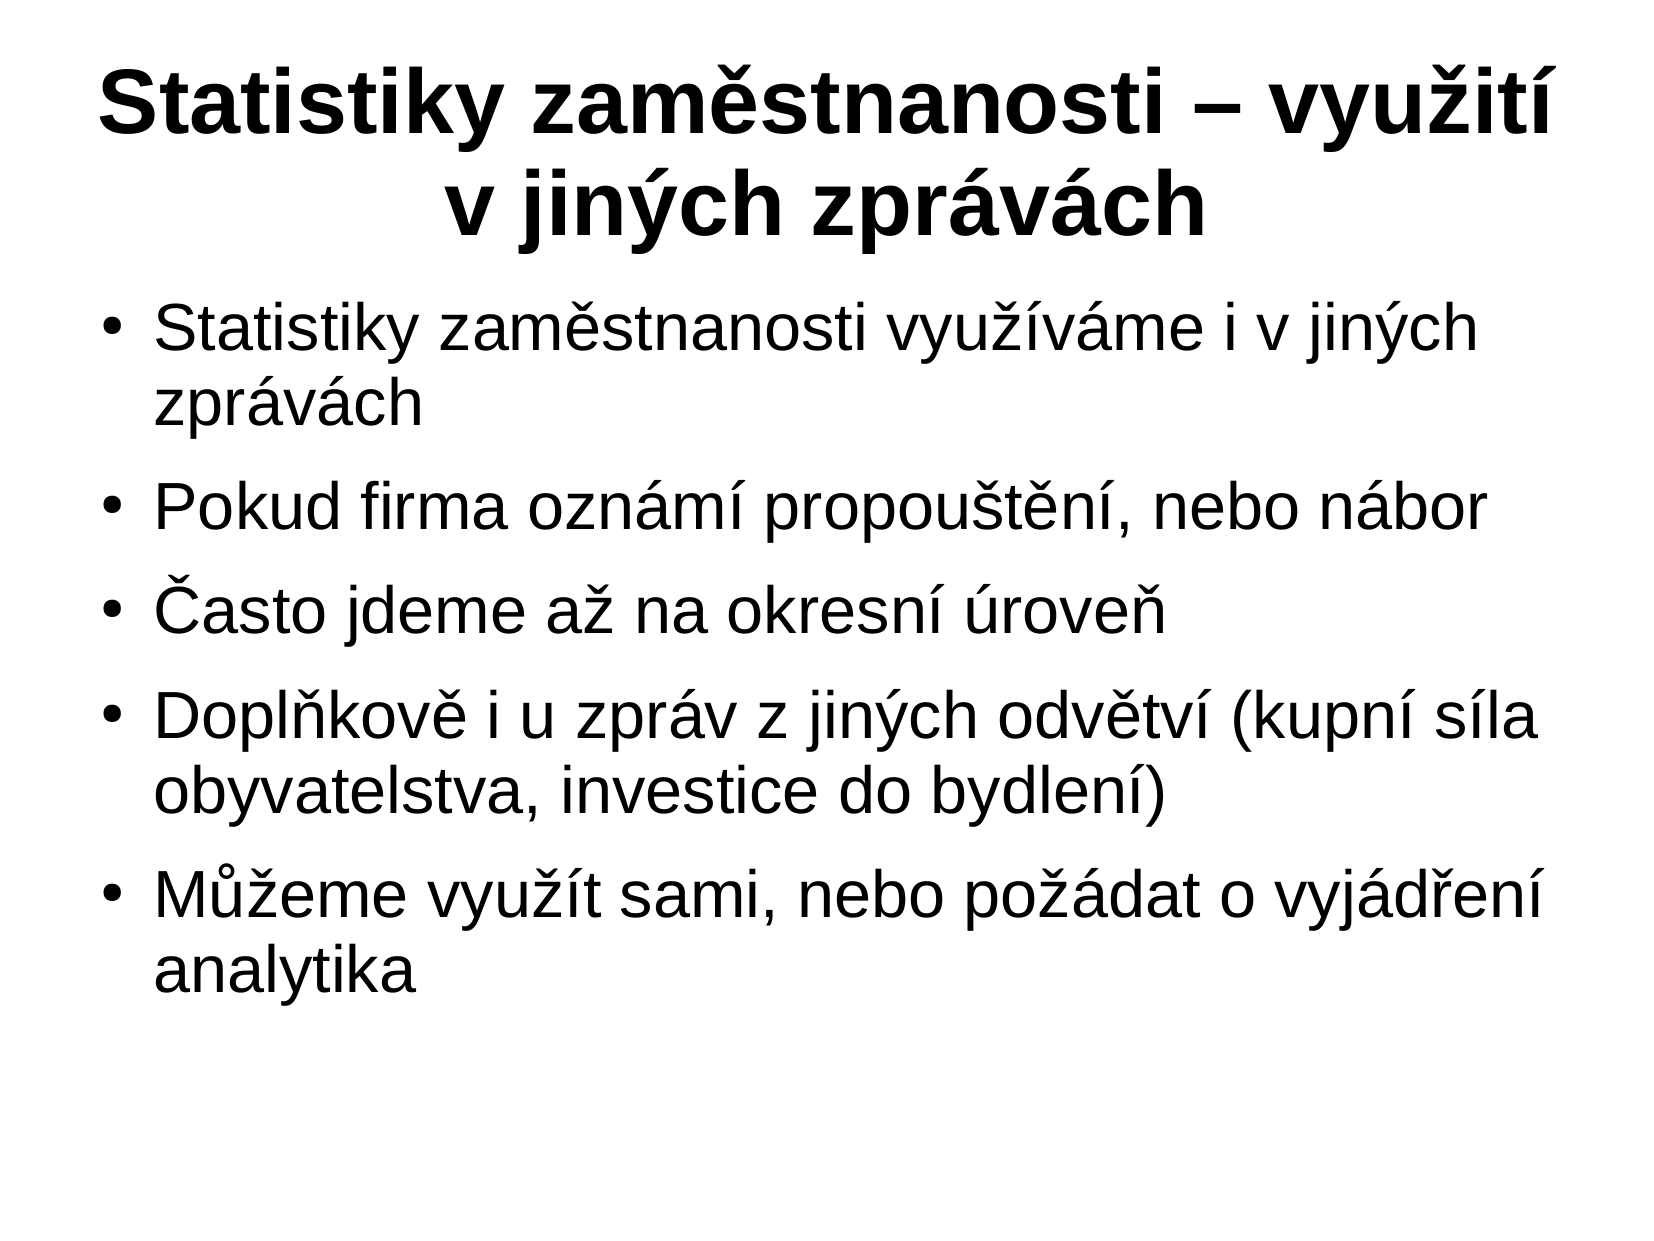

# Statistiky zaměstnanosti – využití v jiných zprávách
Statistiky zaměstnanosti využíváme i v jiných zprávách
Pokud firma oznámí propouštění, nebo nábor
Často jdeme až na okresní úroveň
Doplňkově i u zpráv z jiných odvětví (kupní síla obyvatelstva, investice do bydlení)
Můžeme využít sami, nebo požádat o vyjádření analytika